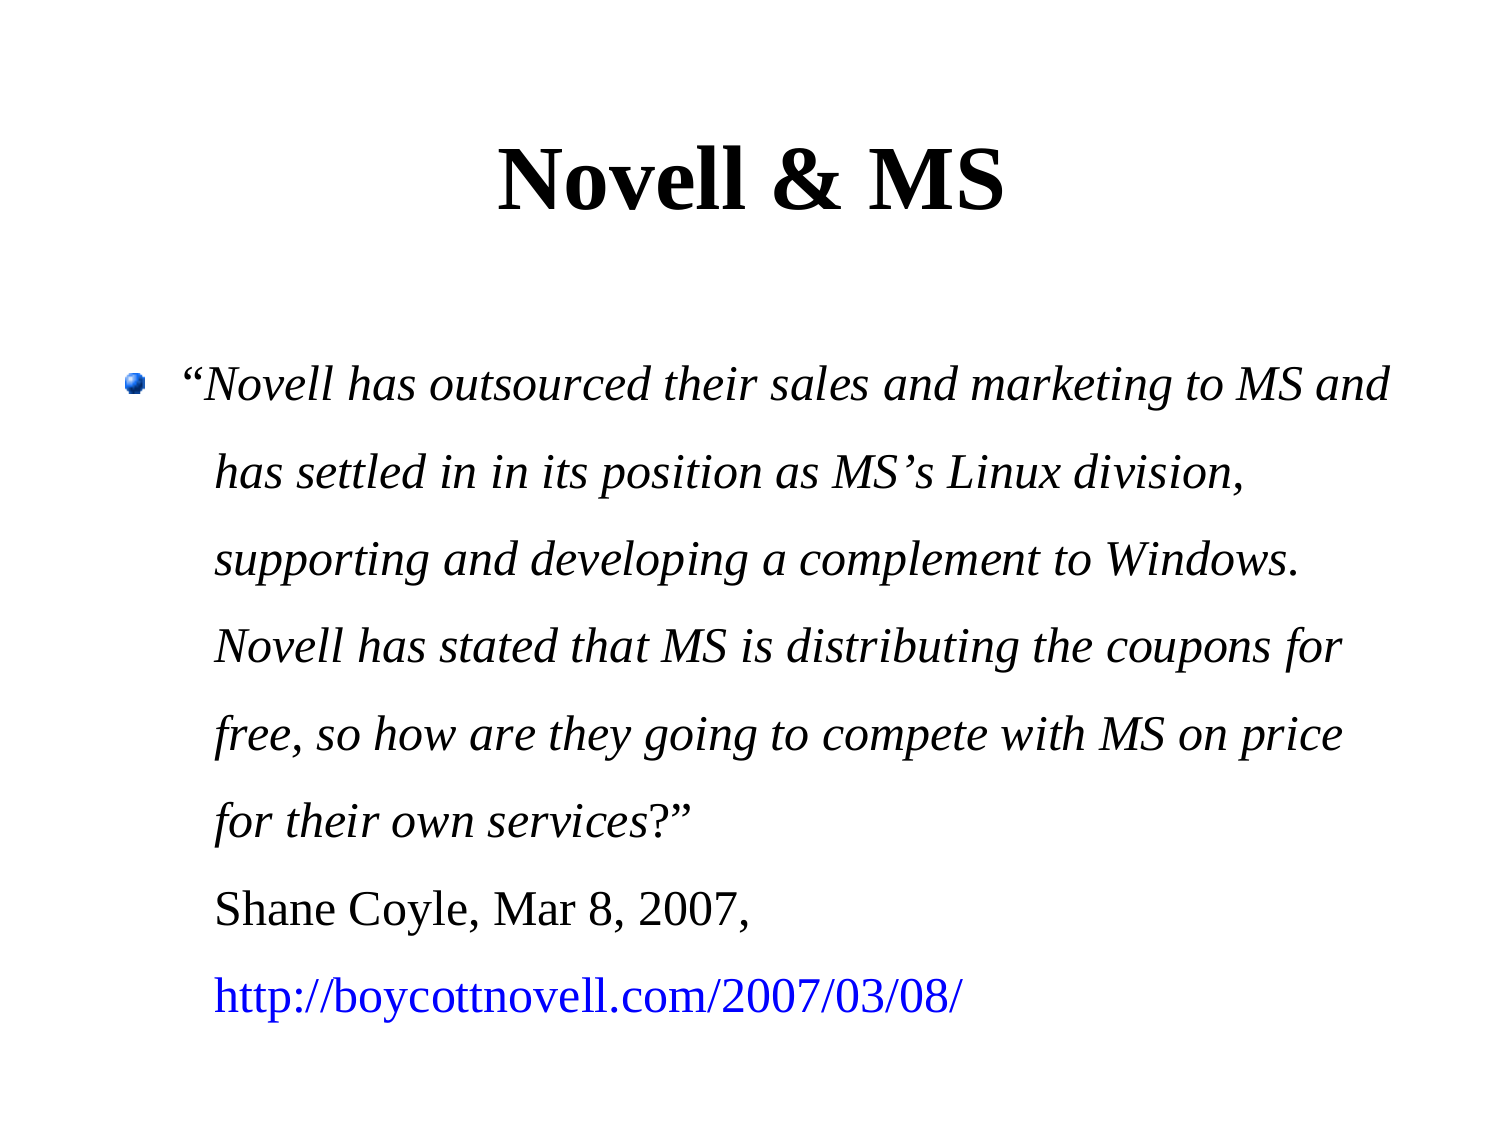

# Novell & MS
 “Novell has outsourced their sales and marketing to MS and has settled in in its position as MS’s Linux division, supporting and developing a complement to Windows. Novell has stated that MS is distributing the coupons for free, so how are they going to compete with MS on price for their own services?”
Shane Coyle, Mar 8, 2007, http://boycottnovell.com/2007/03/08/